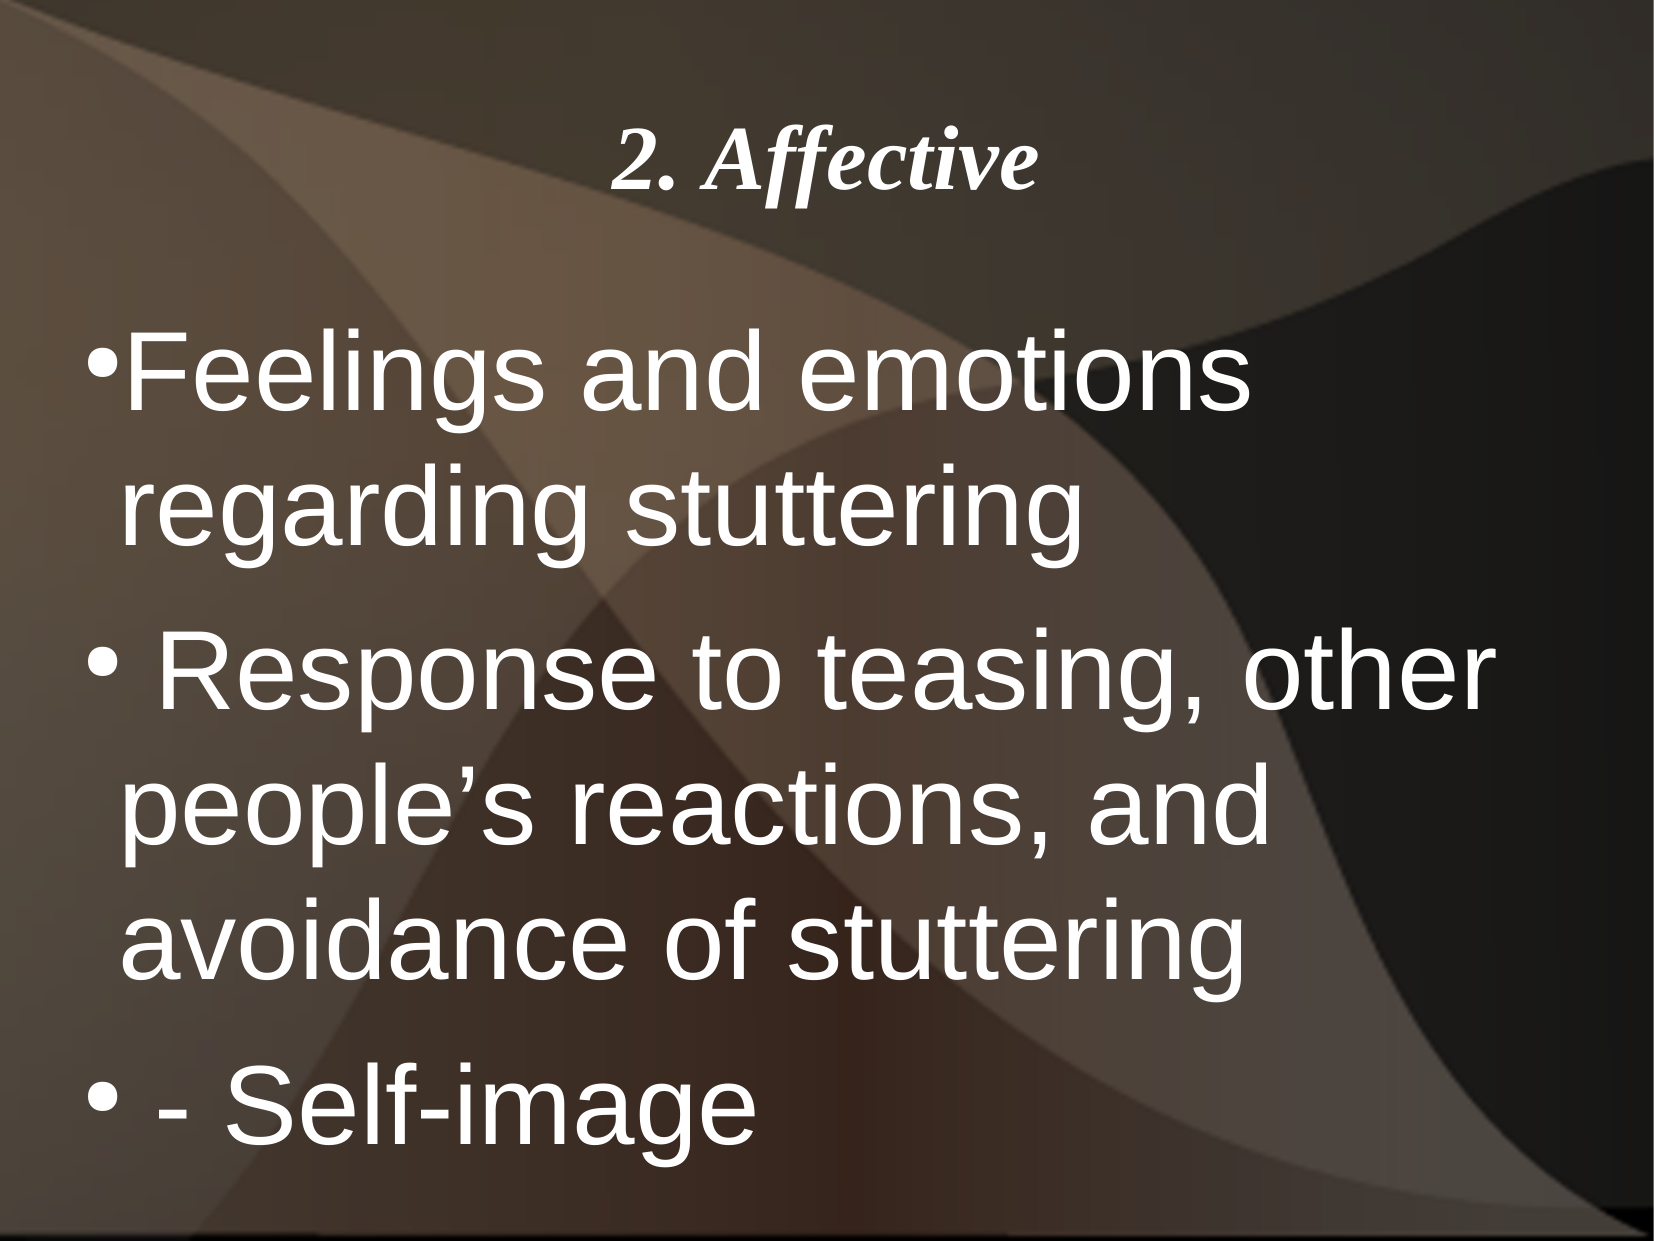

# 2. Affective
Feelings and emotions regarding stuttering
 Response to teasing, other people’s reactions, and avoidance of stuttering
 - Self-image